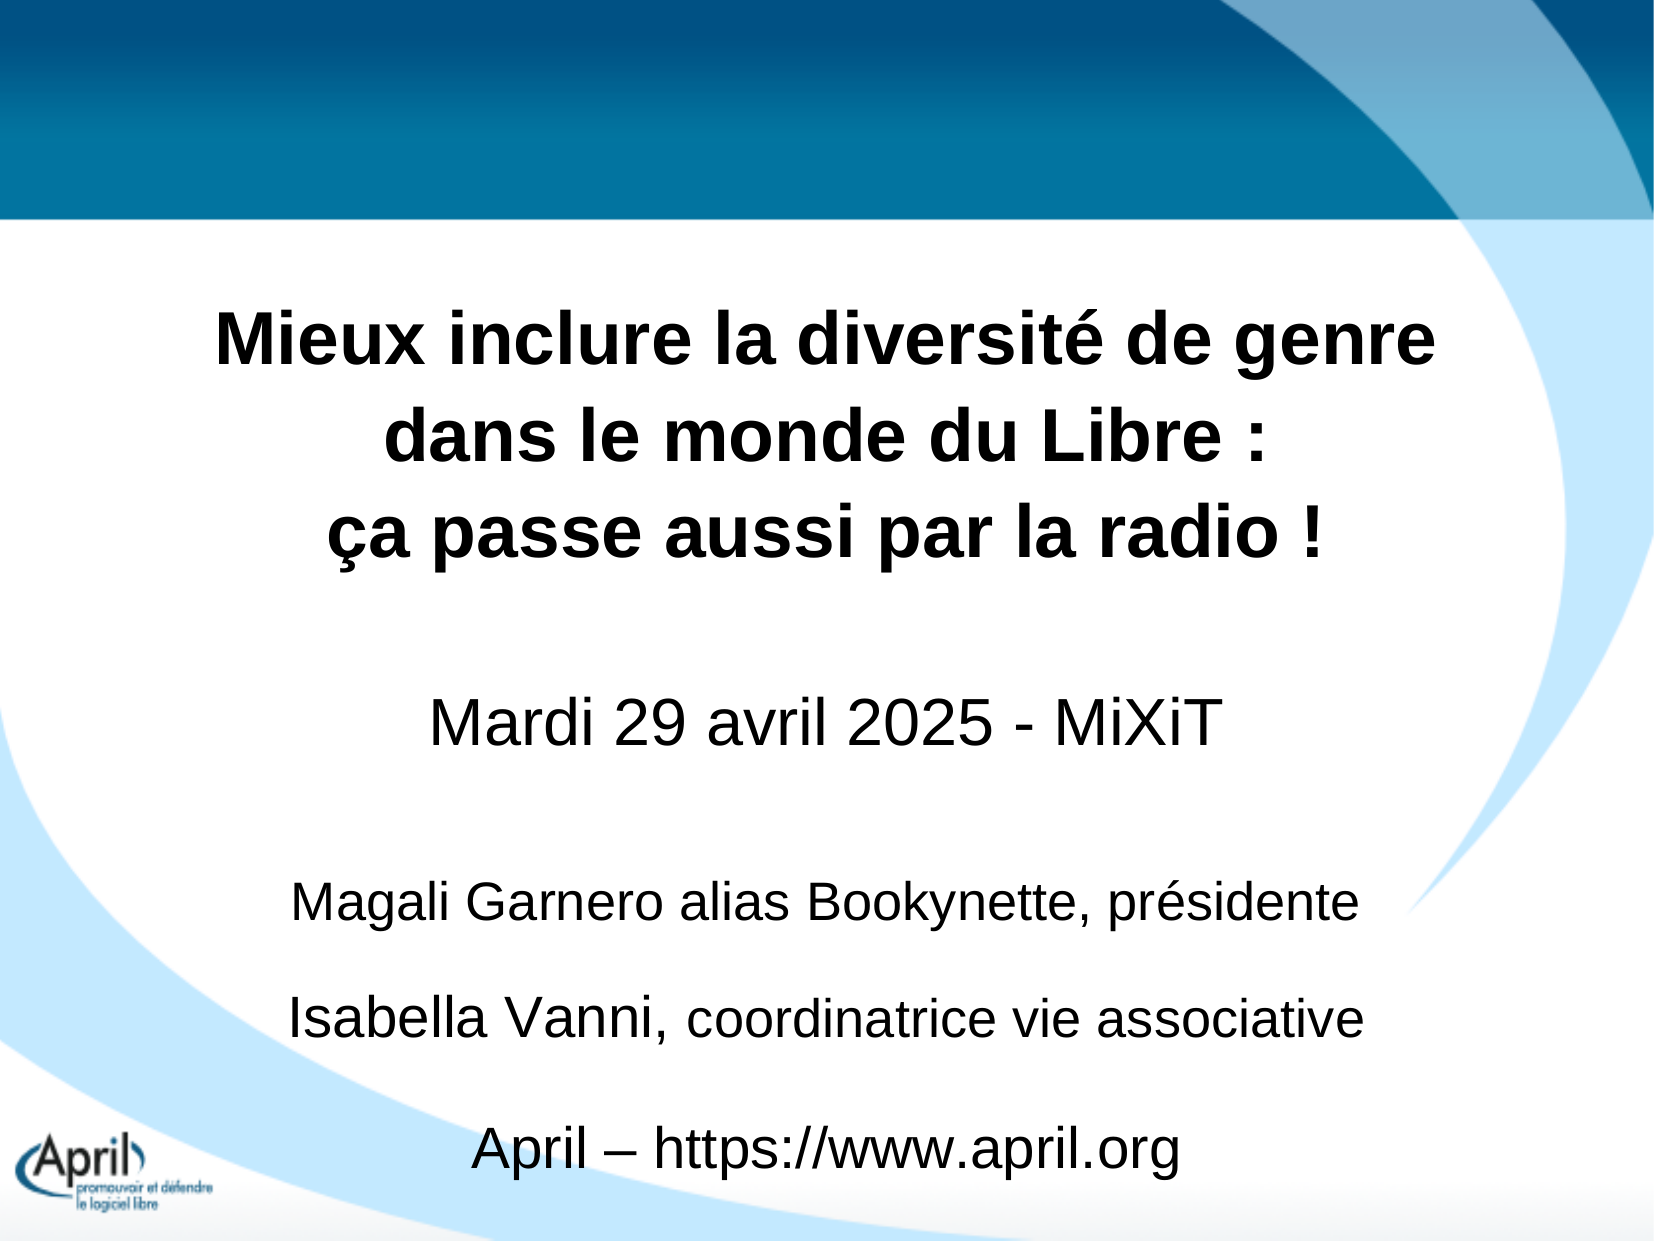

# Mieux inclure la diversité de genre
dans le monde du Libre :
ça passe aussi par la radio !
Mardi 29 avril 2025 - MiXiT
Magali Garnero alias Bookynette, présidente
Isabella Vanni, coordinatrice vie associative
April – https://www.april.org